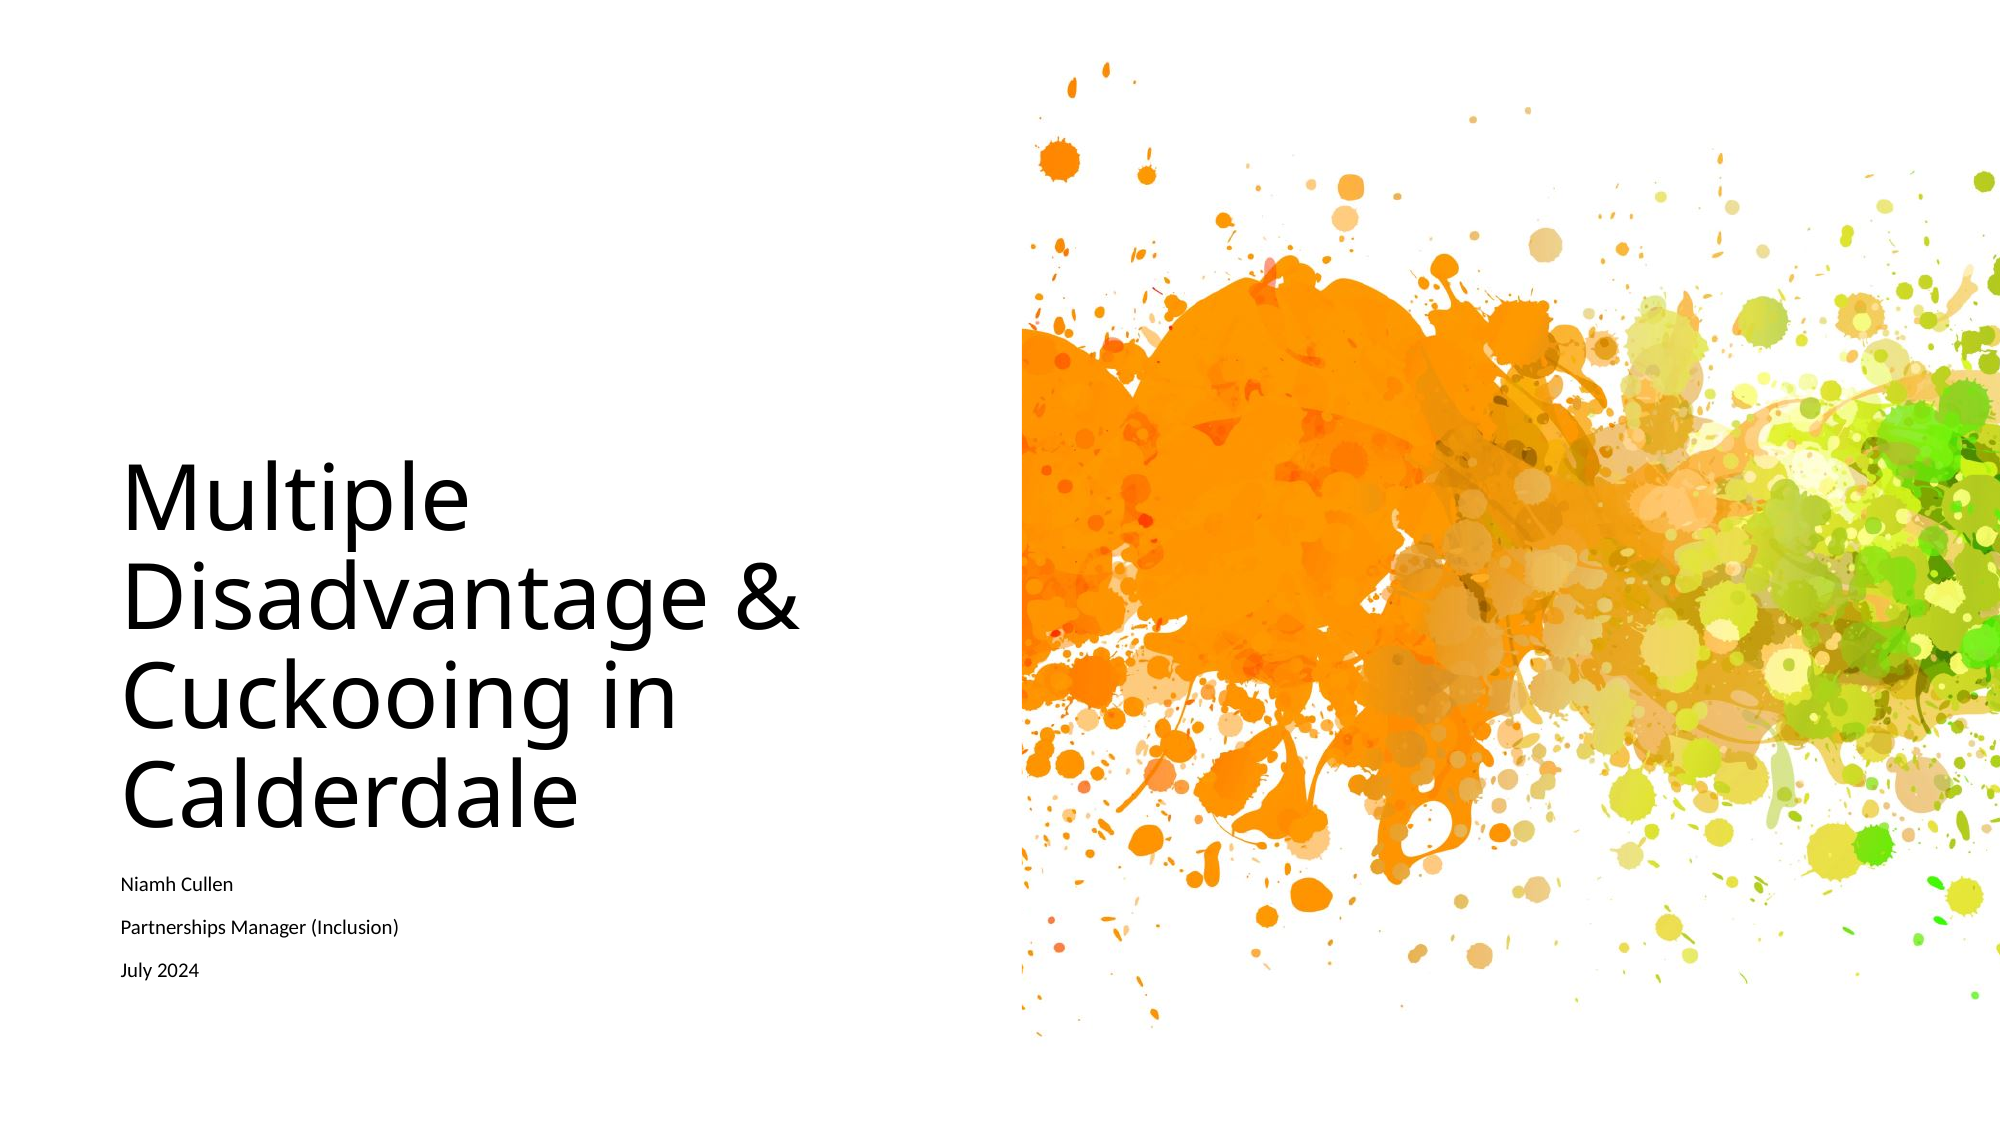

# Multiple Disadvantage & Cuckooing in Calderdale
Niamh Cullen
Partnerships Manager (Inclusion)
July 2024